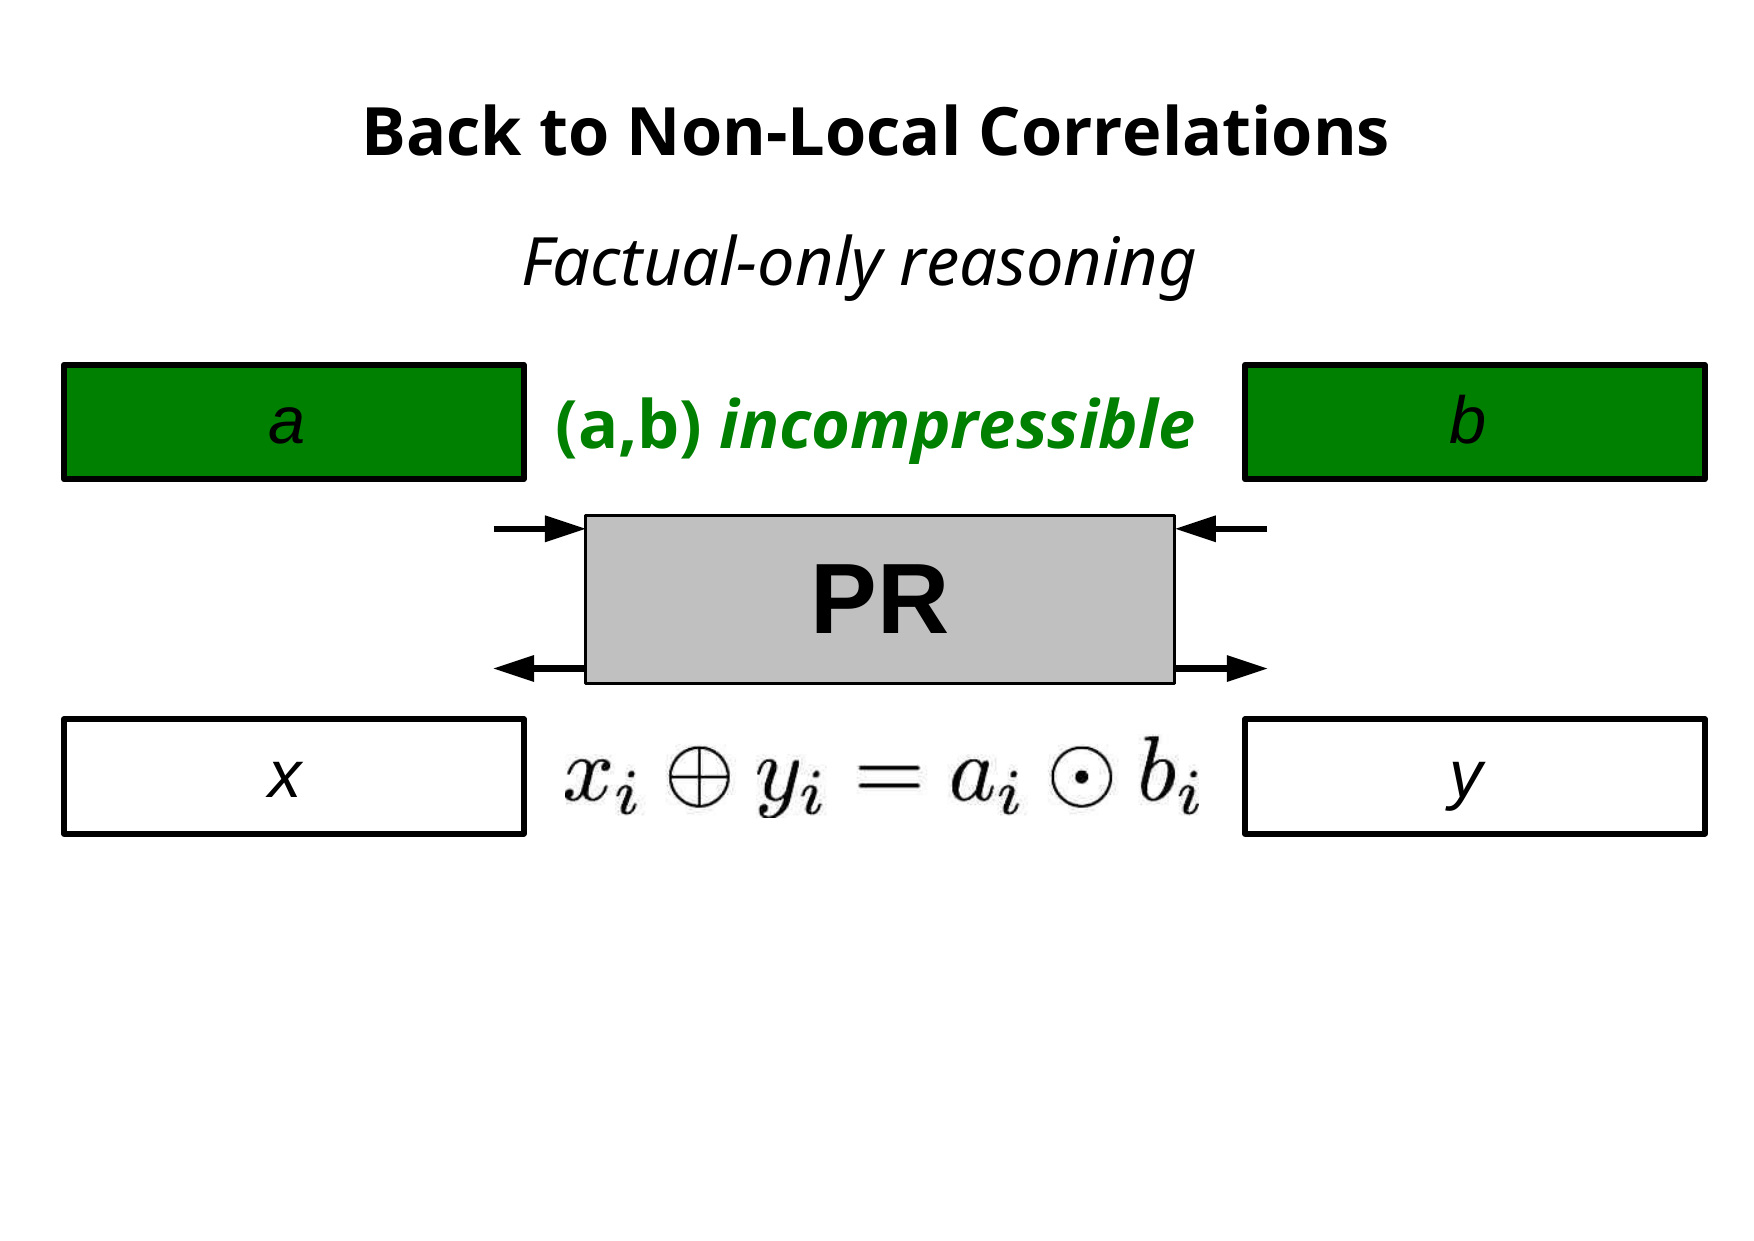

Back to Non-Local Correlations
Factual-only reasoning
(a,b) incompressible
a
b
PR
x
y